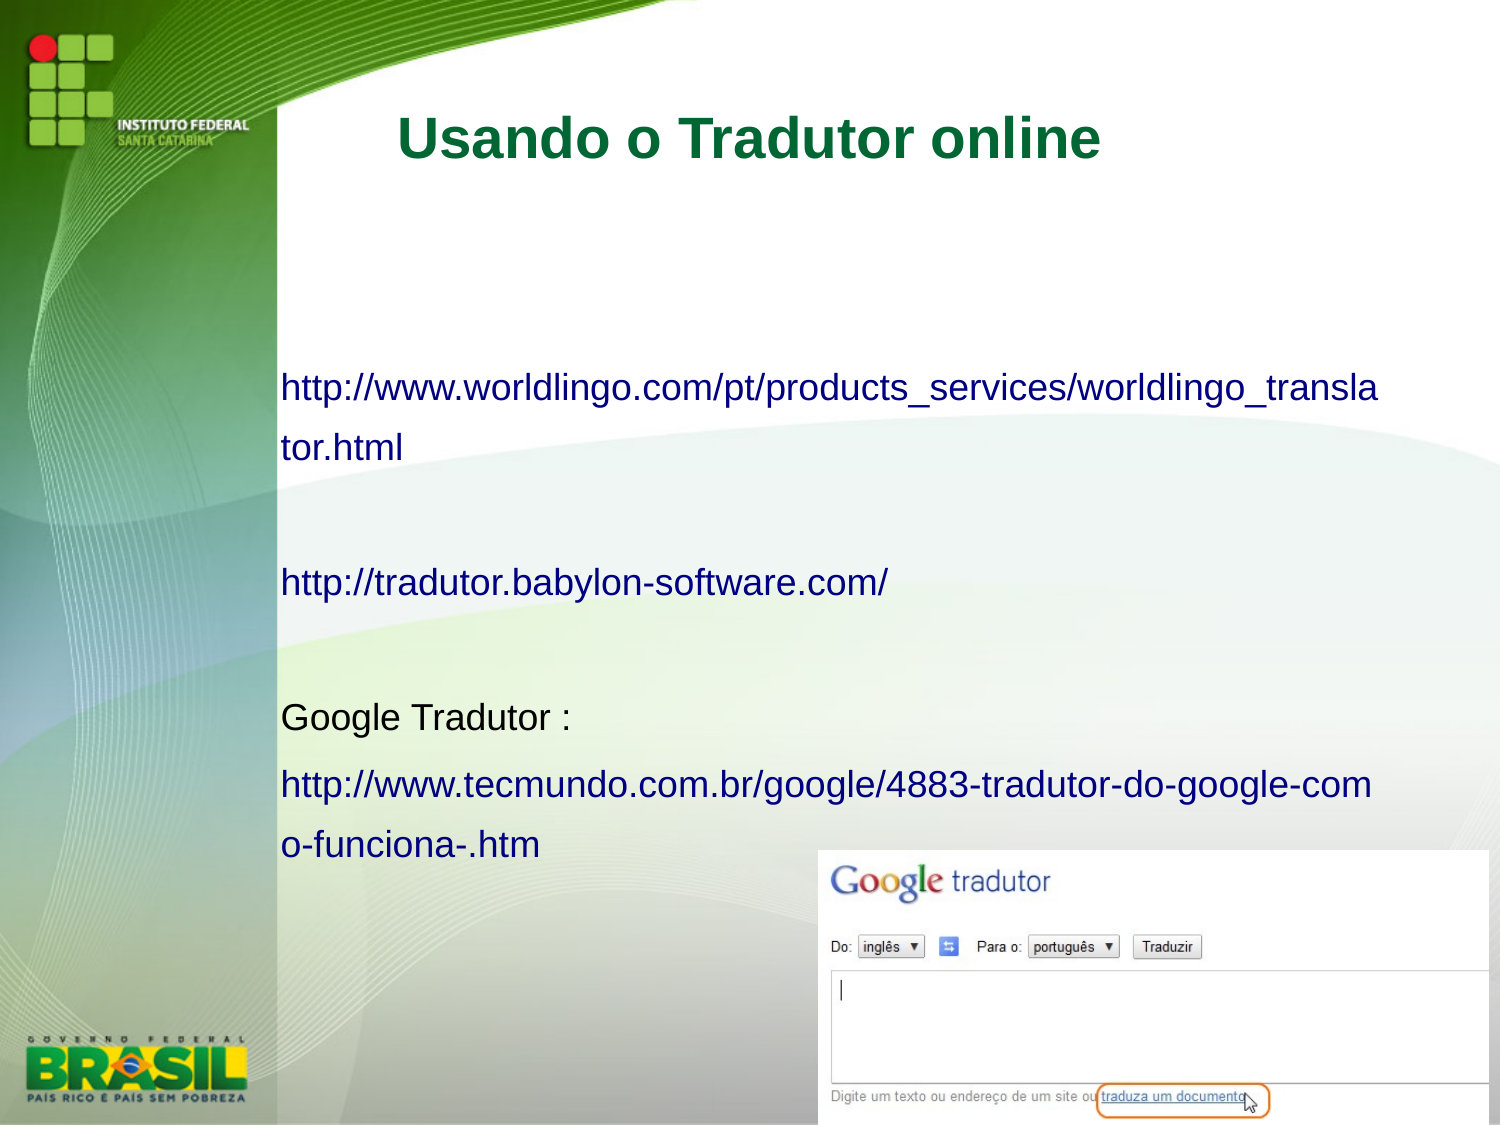

# Usando o Tradutor online
http://www.worldlingo.com/pt/products_services/worldlingo_translator.html
http://tradutor.babylon-software.com/
Google Tradutor :
http://www.tecmundo.com.br/google/4883-tradutor-do-google-como-funciona-.htm